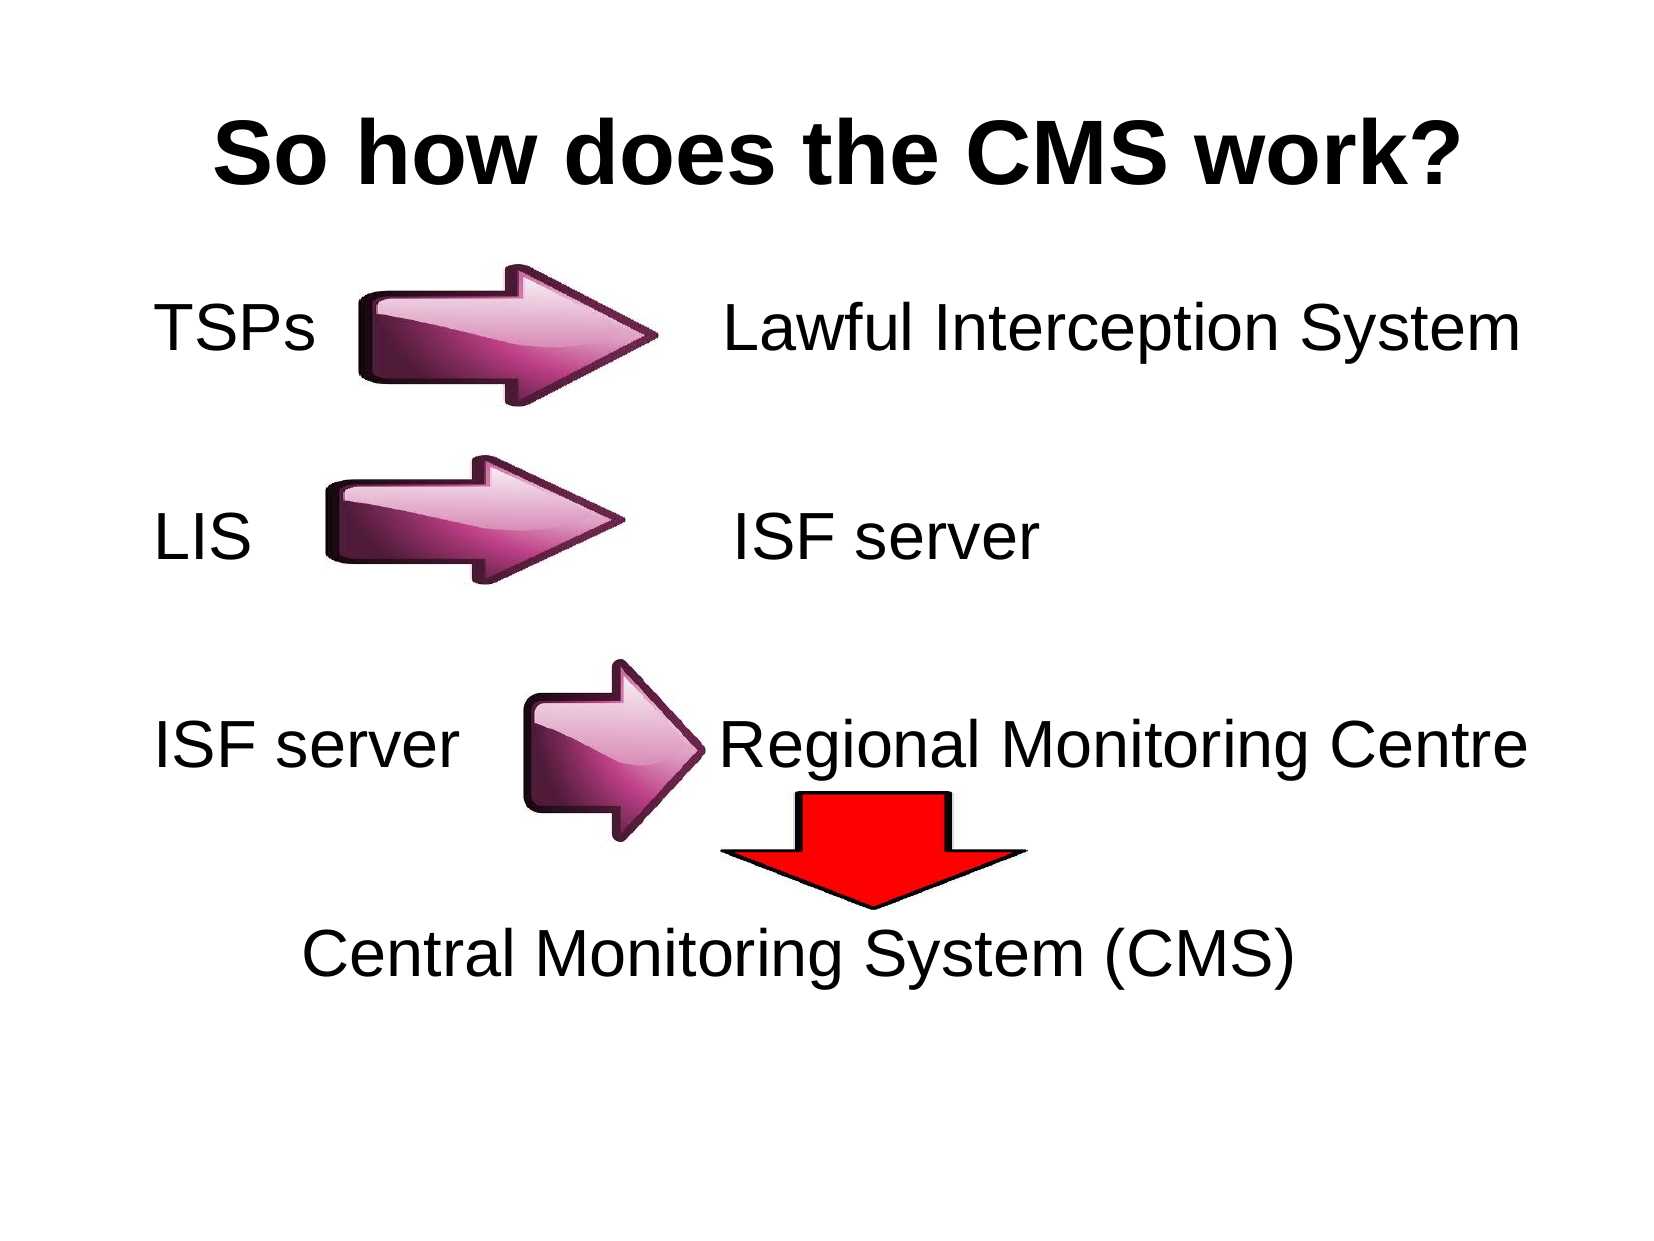

# So how does the CMS work?
TSPs Lawful Interception System
LIS ISF server
ISF server Regional Monitoring Centre
 Central Monitoring System (CMS)